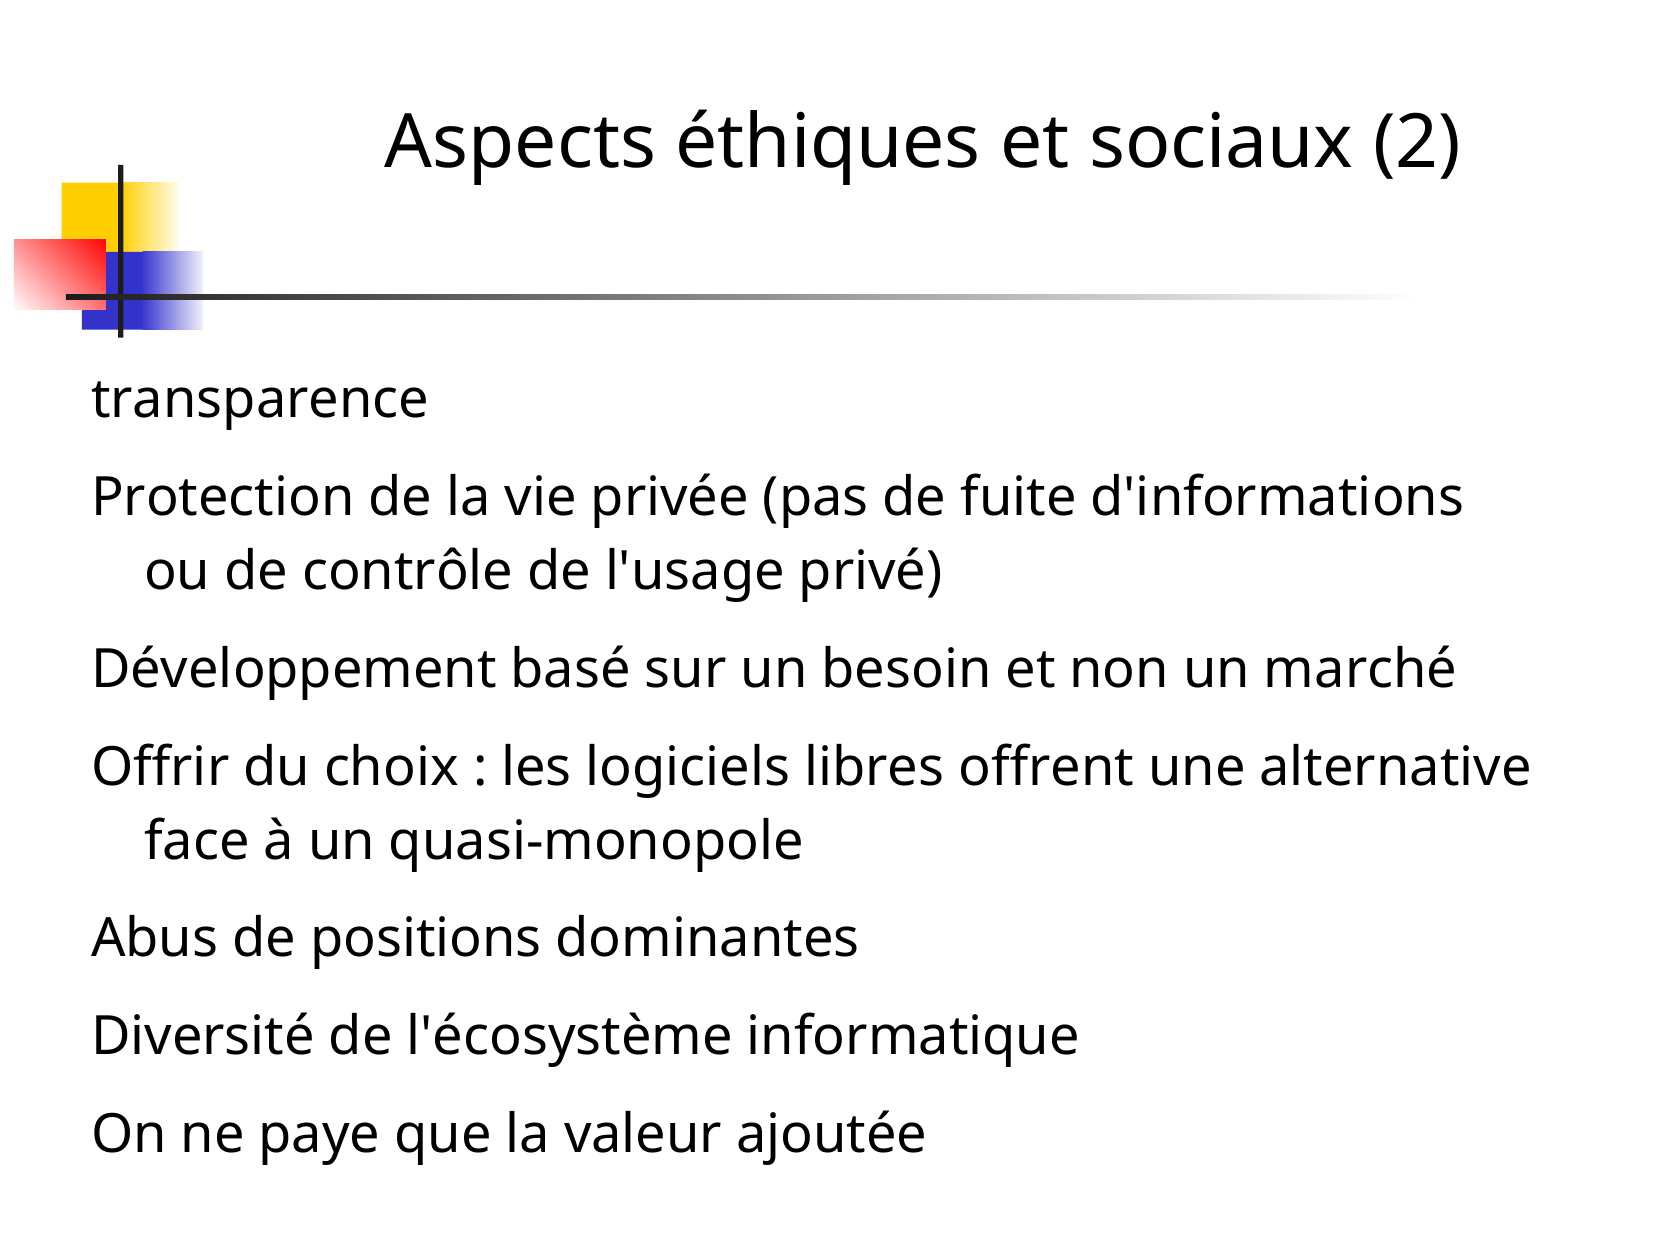

# Aspects éthiques et sociaux (2)
transparence
Protection de la vie privée (pas de fuite d'informations ou de contrôle de l'usage privé)
Développement basé sur un besoin et non un marché
Offrir du choix : les logiciels libres offrent une alternative face à un quasi-monopole
Abus de positions dominantes
Diversité de l'écosystème informatique
On ne paye que la valeur ajoutée